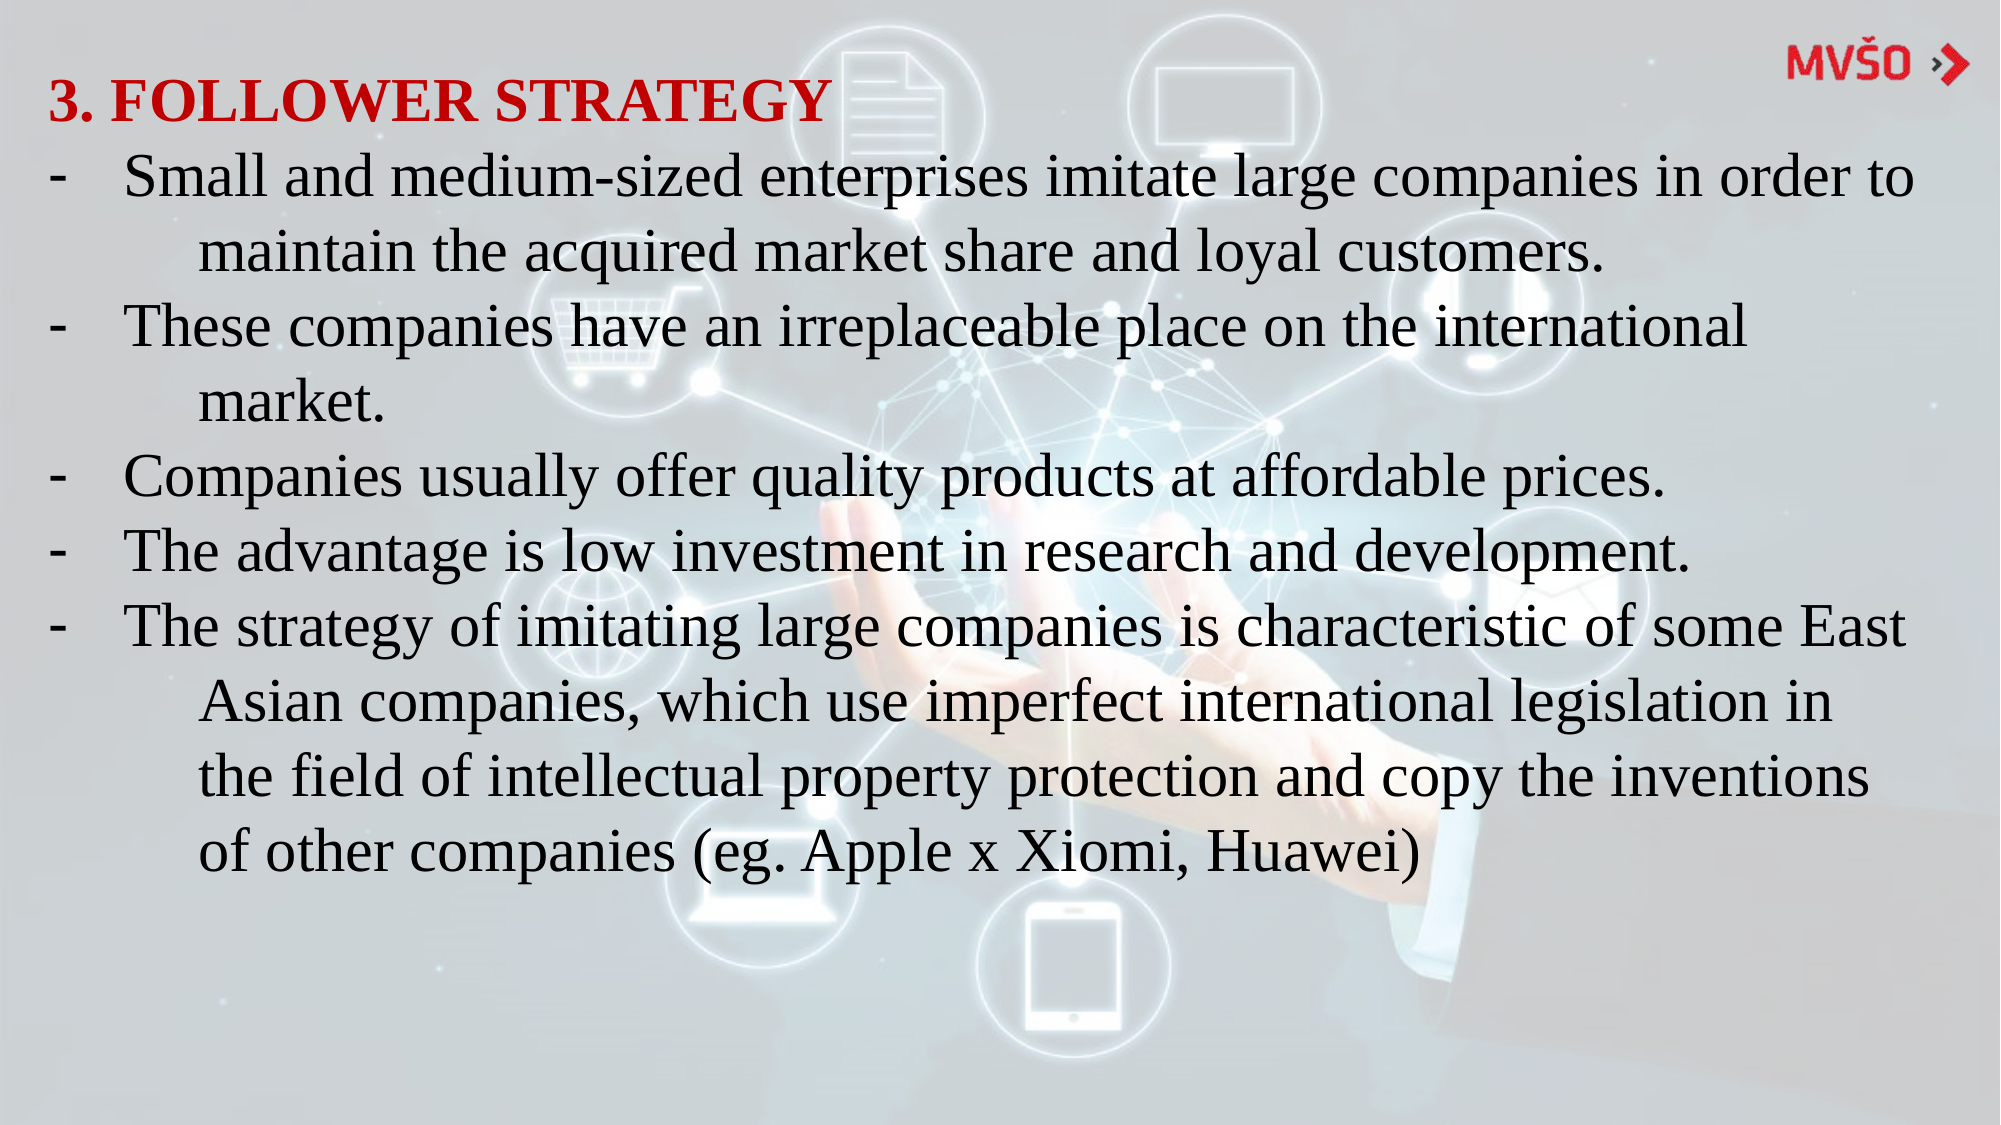

3. FOLLOWER STRATEGY
Small and medium-sized enterprises imitate large companies in order to maintain the acquired market share and loyal customers.
These companies have an irreplaceable place on the international market.
Companies usually offer quality products at affordable prices.
The advantage is low investment in research and development.
The strategy of imitating large companies is characteristic of some East Asian companies, which use imperfect international legislation in the field of intellectual property protection and copy the inventions of other companies (eg. Apple x Xiomi, Huawei)